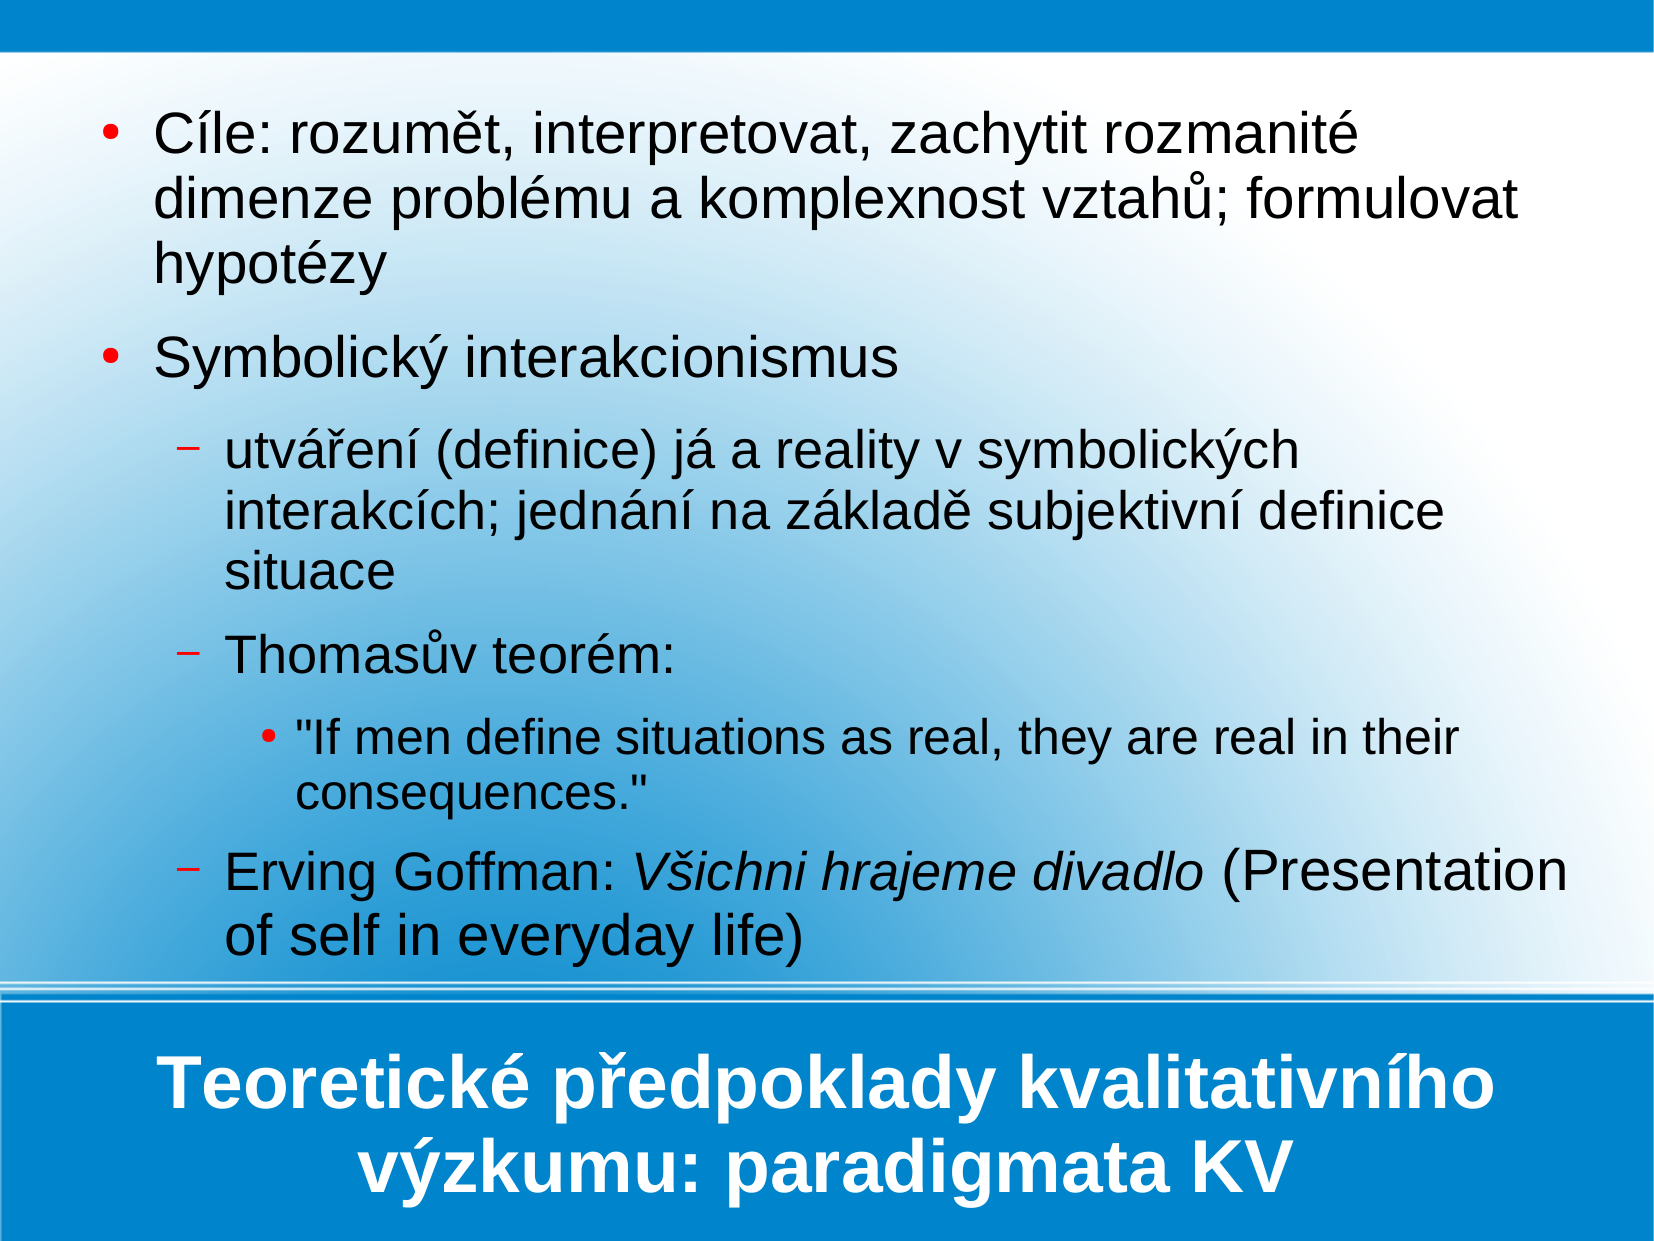

Cíle: rozumět, interpretovat, zachytit rozmanité dimenze problému a komplexnost vztahů; formulovat hypotézy
Symbolický interakcionismus
utváření (definice) já a reality v symbolických interakcích; jednání na základě subjektivní definice situace
Thomasův teorém:
"If men define situations as real, they are real in their consequences."
Erving Goffman: Všichni hrajeme divadlo (Presentation of self in everyday life)
# Teoretické předpoklady kvalitativního výzkumu: paradigmata KV